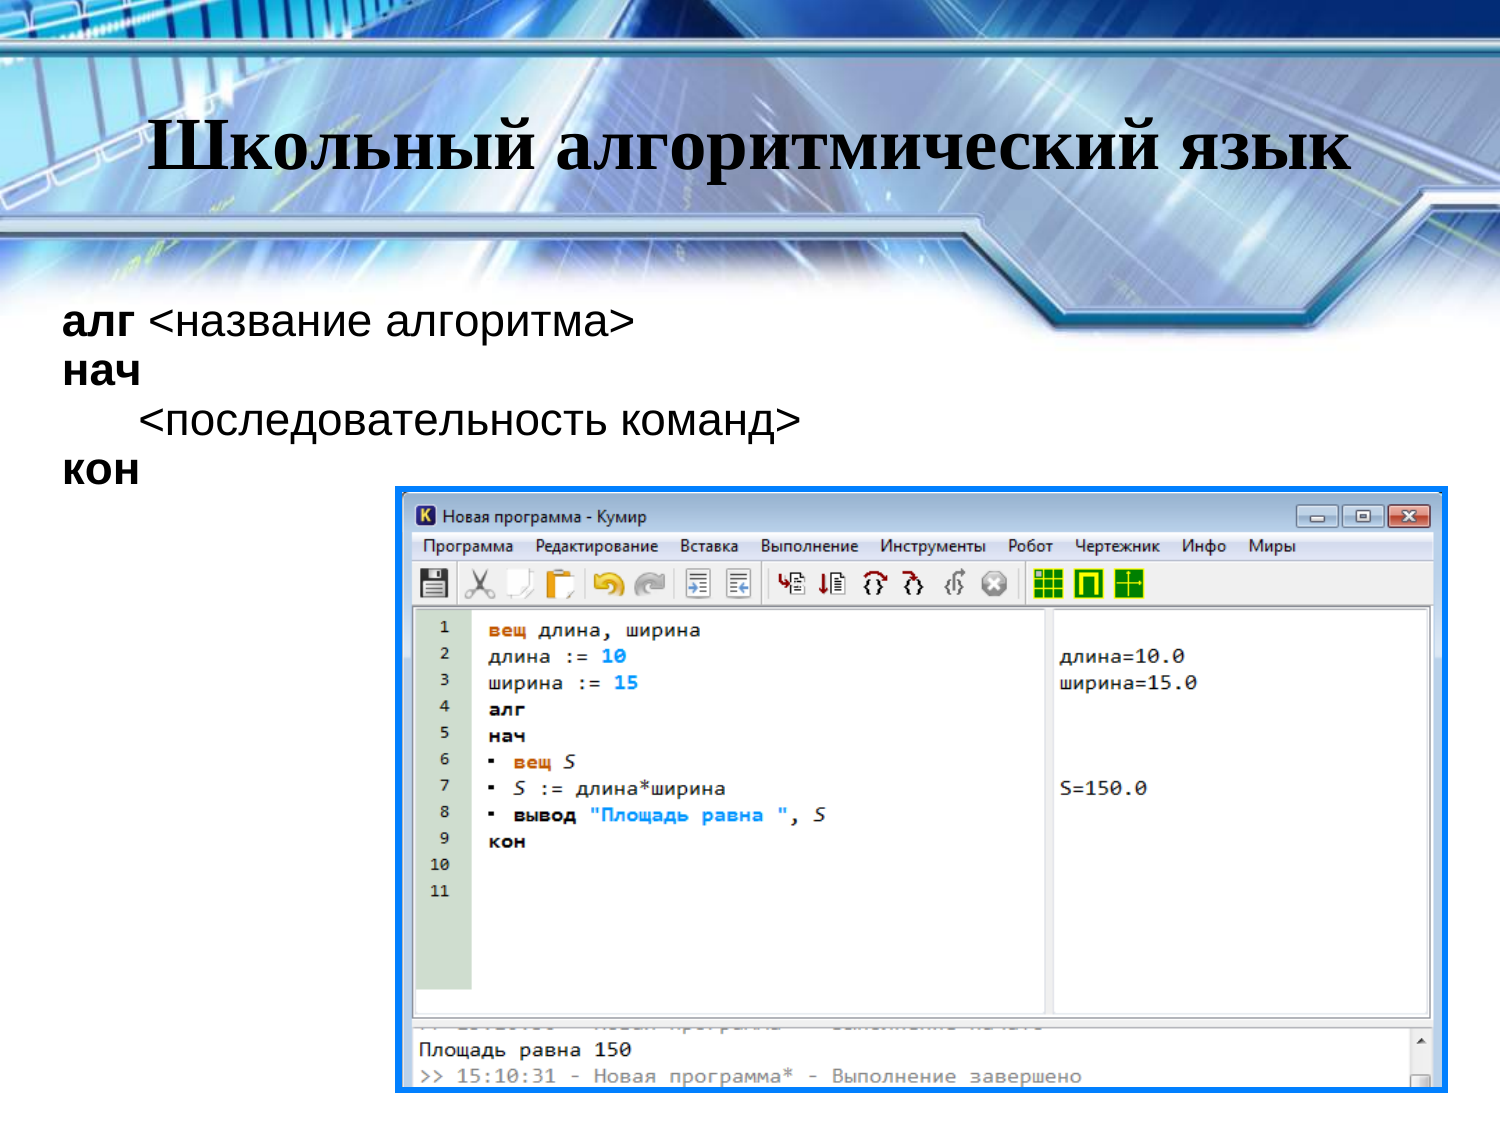

# Школьный алгоритмический язык
алг <название алгоритма>
нач
 <последовательность команд>
кон